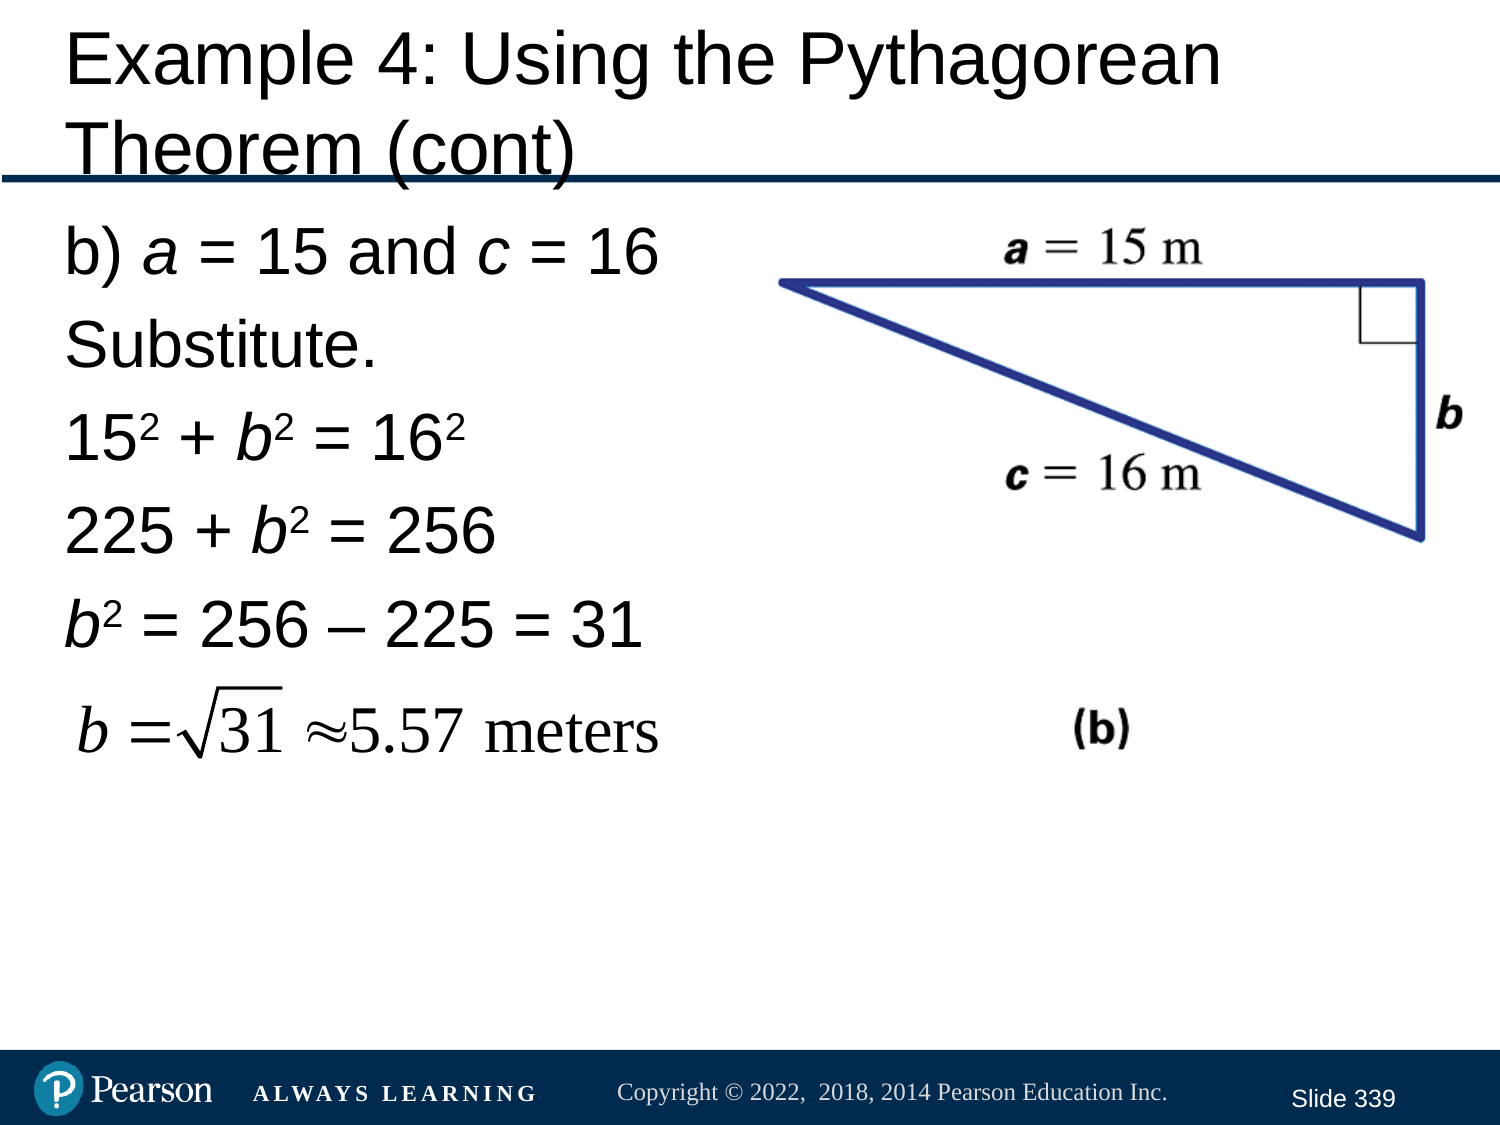

# Example 4: Using the Pythagorean Theorem (cont)
b) a = 15 and c = 16
Substitute.
152 + b2 = 162
225 + b2 = 256
b2 = 256 – 225 = 31